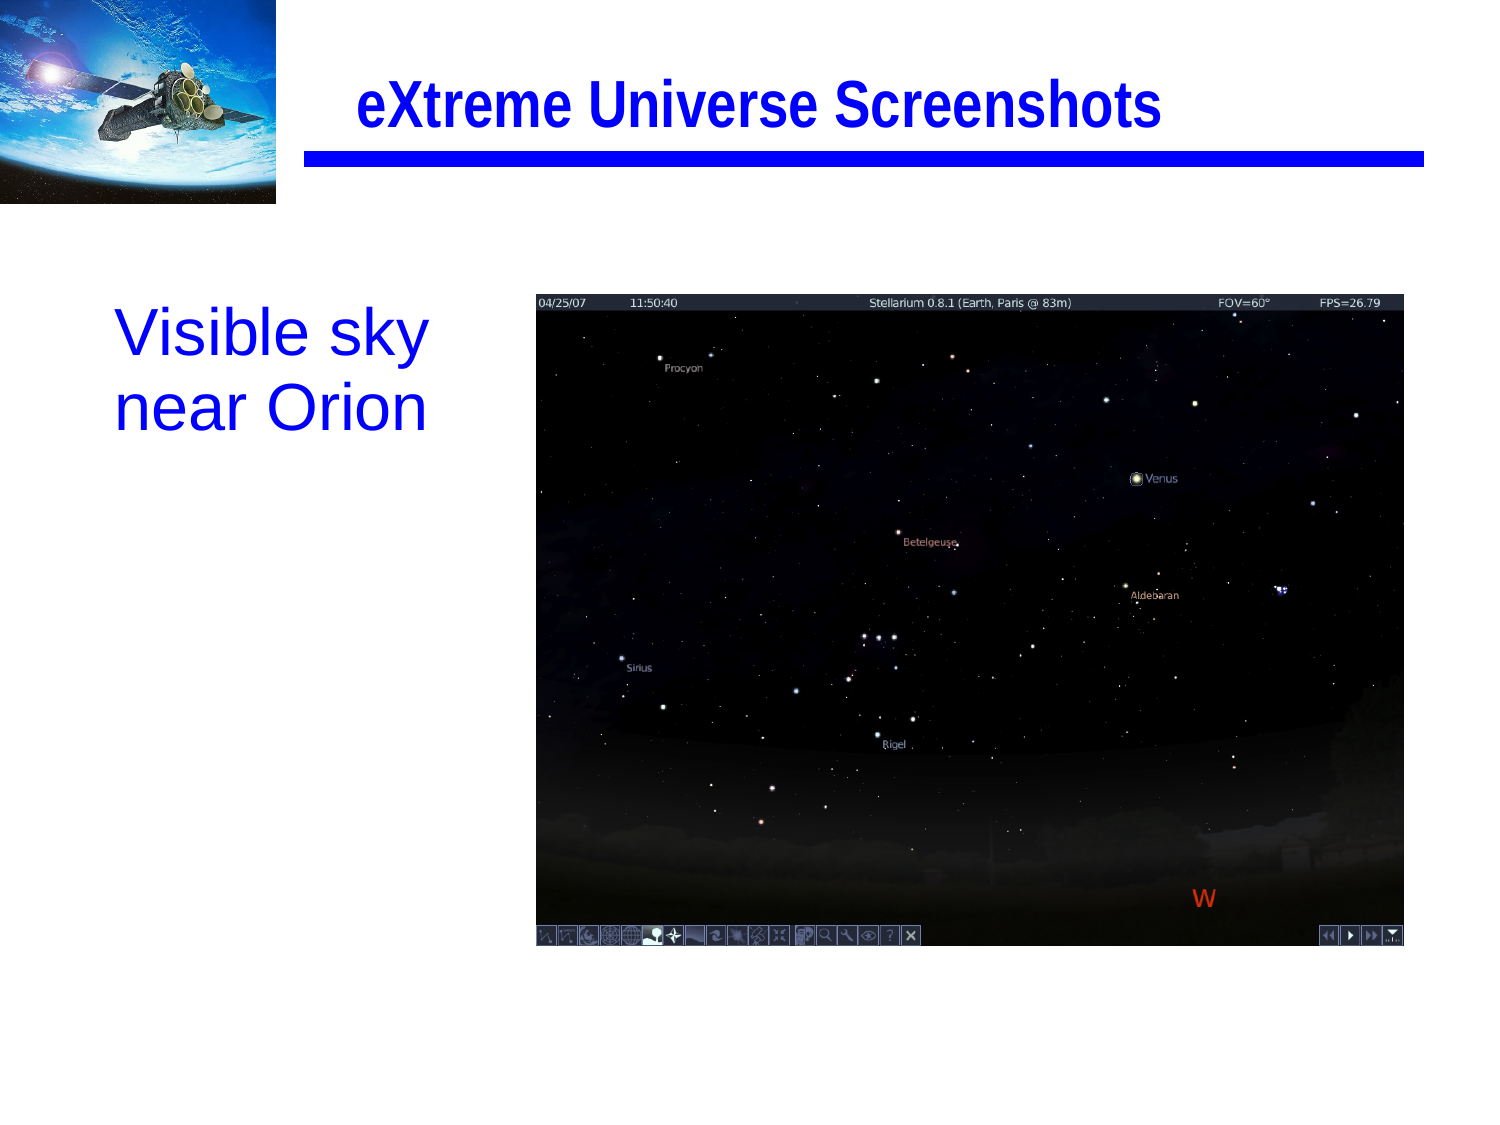

# eXtreme Universe Screenshots
Visible sky near Orion